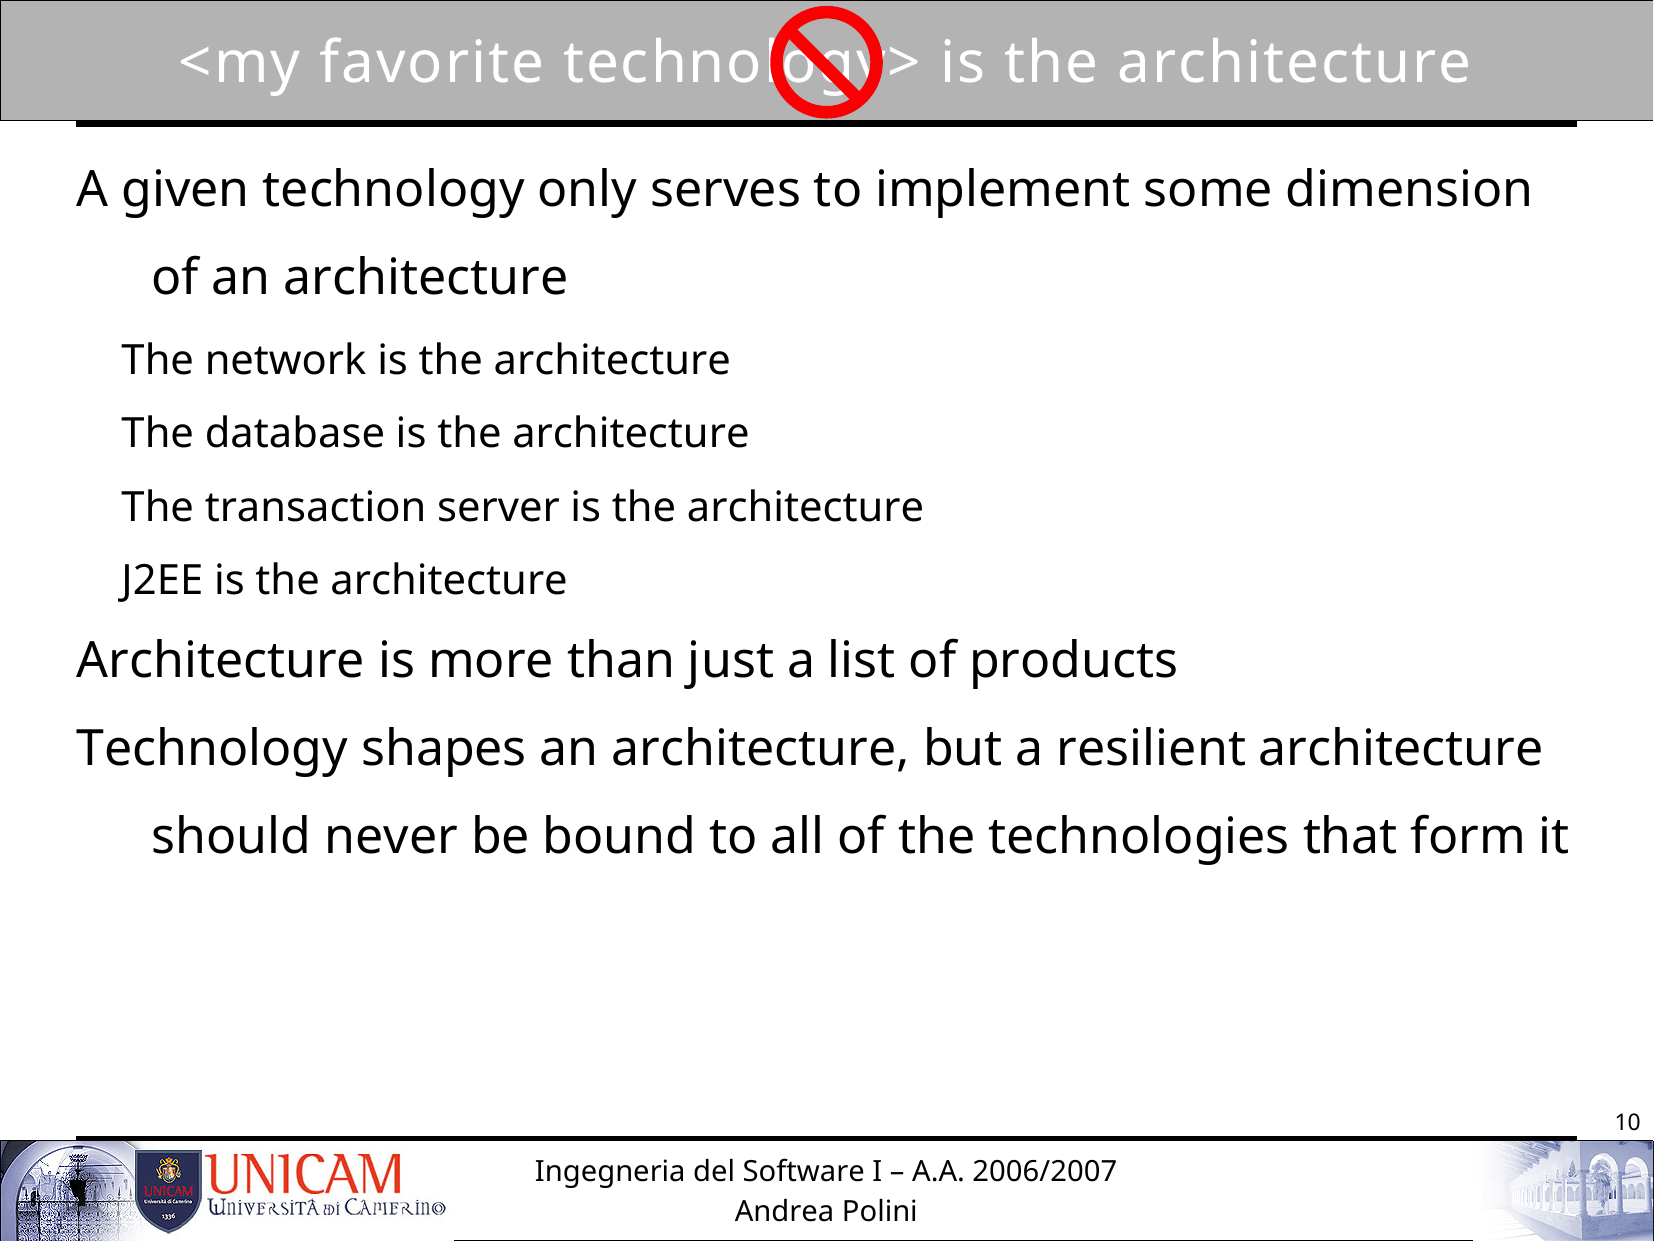

# <my favorite technology> is the architecture
A given technology only serves to implement some dimension of an architecture
The network is the architecture
The database is the architecture
The transaction server is the architecture
J2EE is the architecture
Architecture is more than just a list of products
Technology shapes an architecture, but a resilient architecture should never be bound to all of the technologies that form it
10